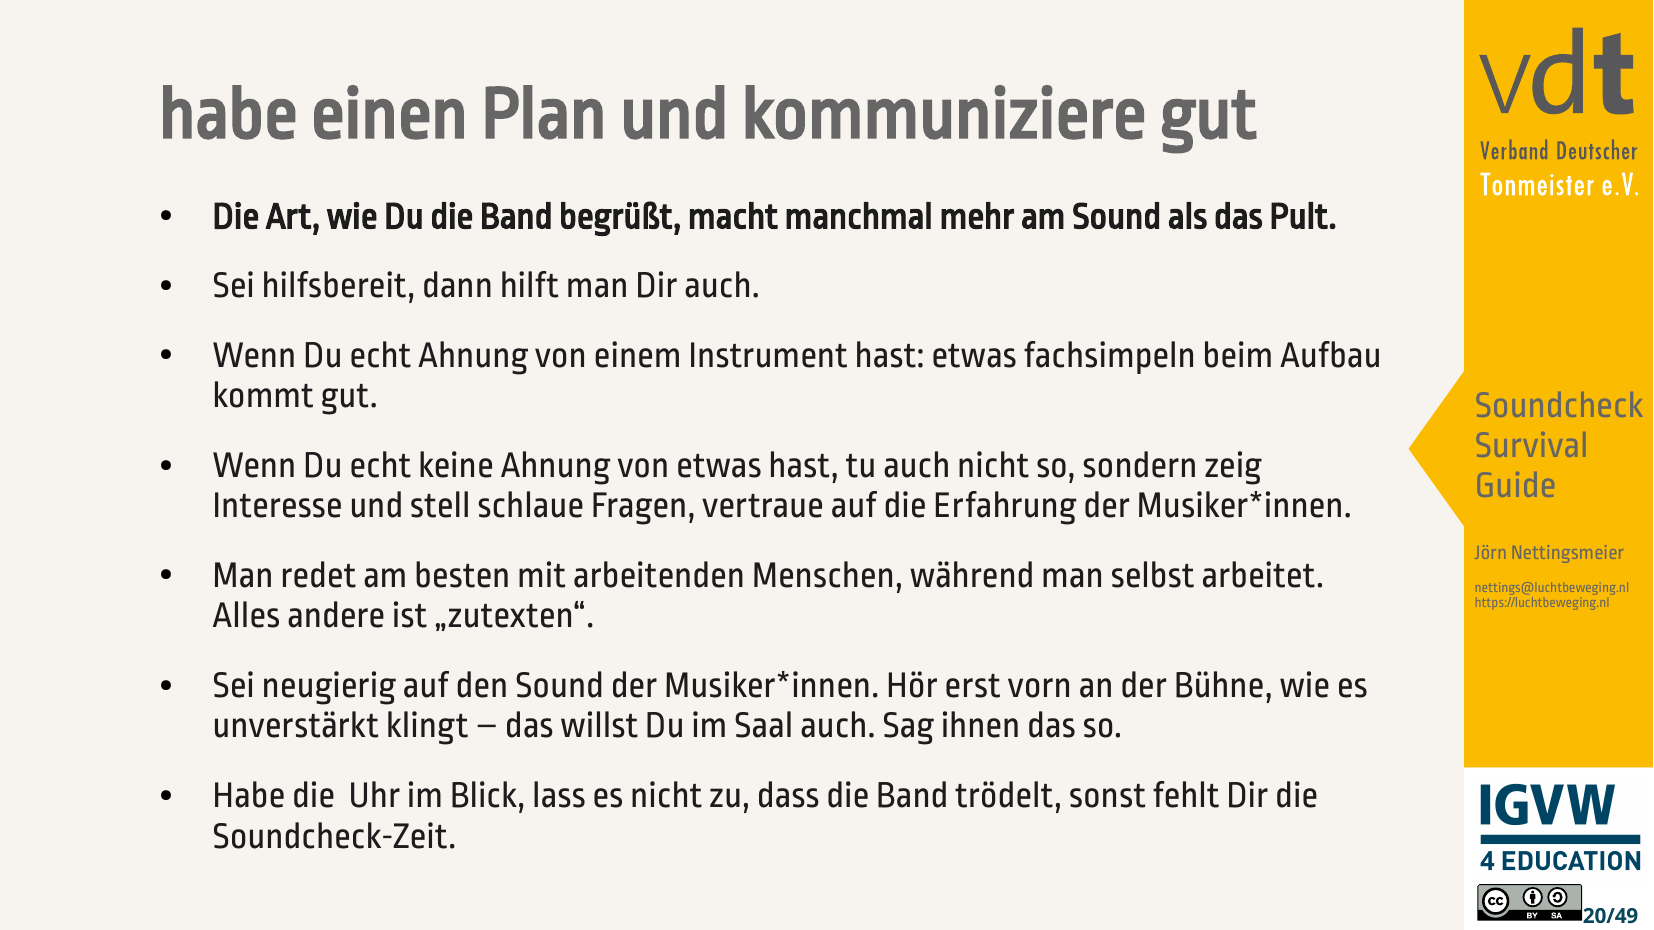

# habe einen Plan und kommuniziere gut
Die Art, wie Du die Band begrüßt, macht manchmal mehr am Sound als das Pult.
Sei hilfsbereit, dann hilft man Dir auch.
Wenn Du echt Ahnung von einem Instrument hast: etwas fachsimpeln beim Aufbau kommt gut.
Wenn Du echt keine Ahnung von etwas hast, tu auch nicht so, sondern zeig Interesse und stell schlaue Fragen, vertraue auf die Erfahrung der Musiker*innen.
Man redet am besten mit arbeitenden Menschen, während man selbst arbeitet. Alles andere ist „zutexten“.
Sei neugierig auf den Sound der Musiker*innen. Hör erst vorn an der Bühne, wie es unverstärkt klingt – das willst Du im Saal auch. Sag ihnen das so.
Habe die Uhr im Blick, lass es nicht zu, dass die Band trödelt, sonst fehlt Dir die Soundcheck-Zeit.